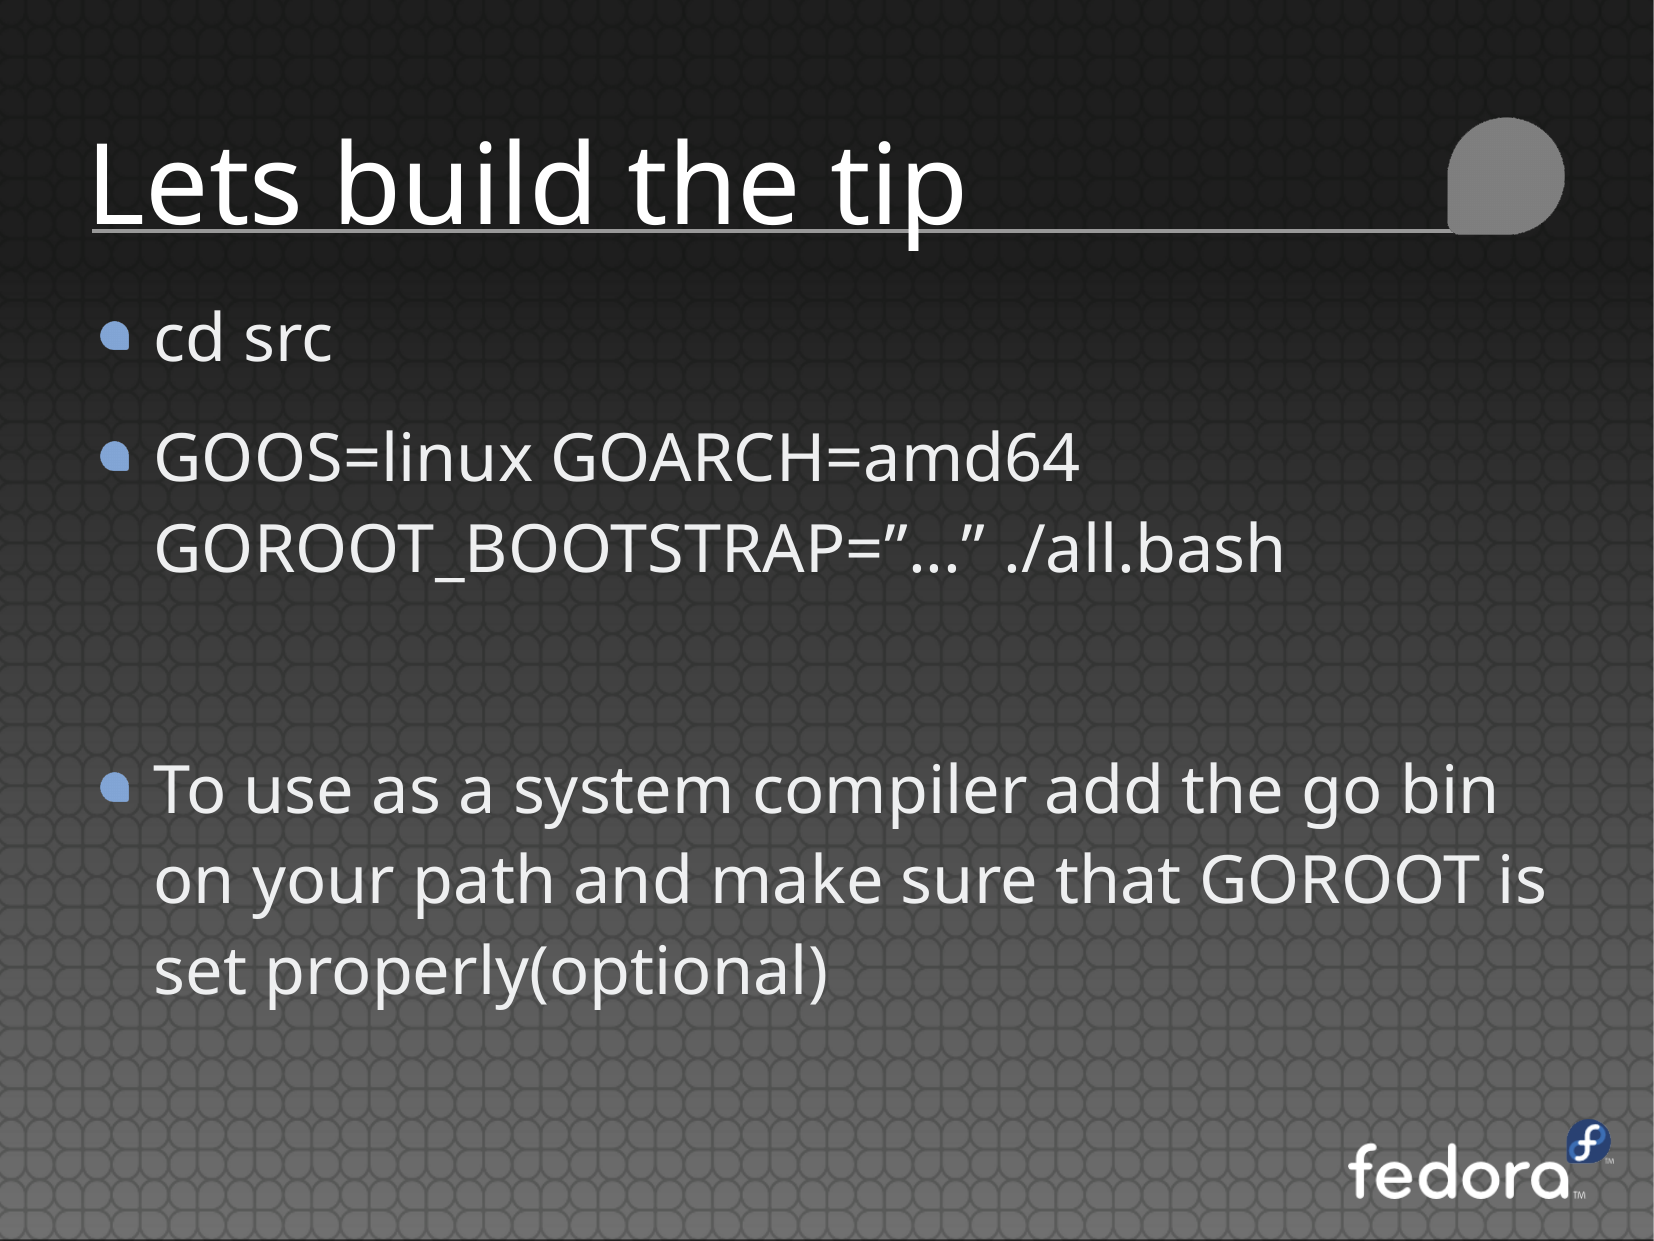

# Lets build the tip
cd src
GOOS=linux GOARCH=amd64 GOROOT_BOOTSTRAP=”...” ./all.bash
To use as a system compiler add the go bin on your path and make sure that GOROOT is set properly(optional)